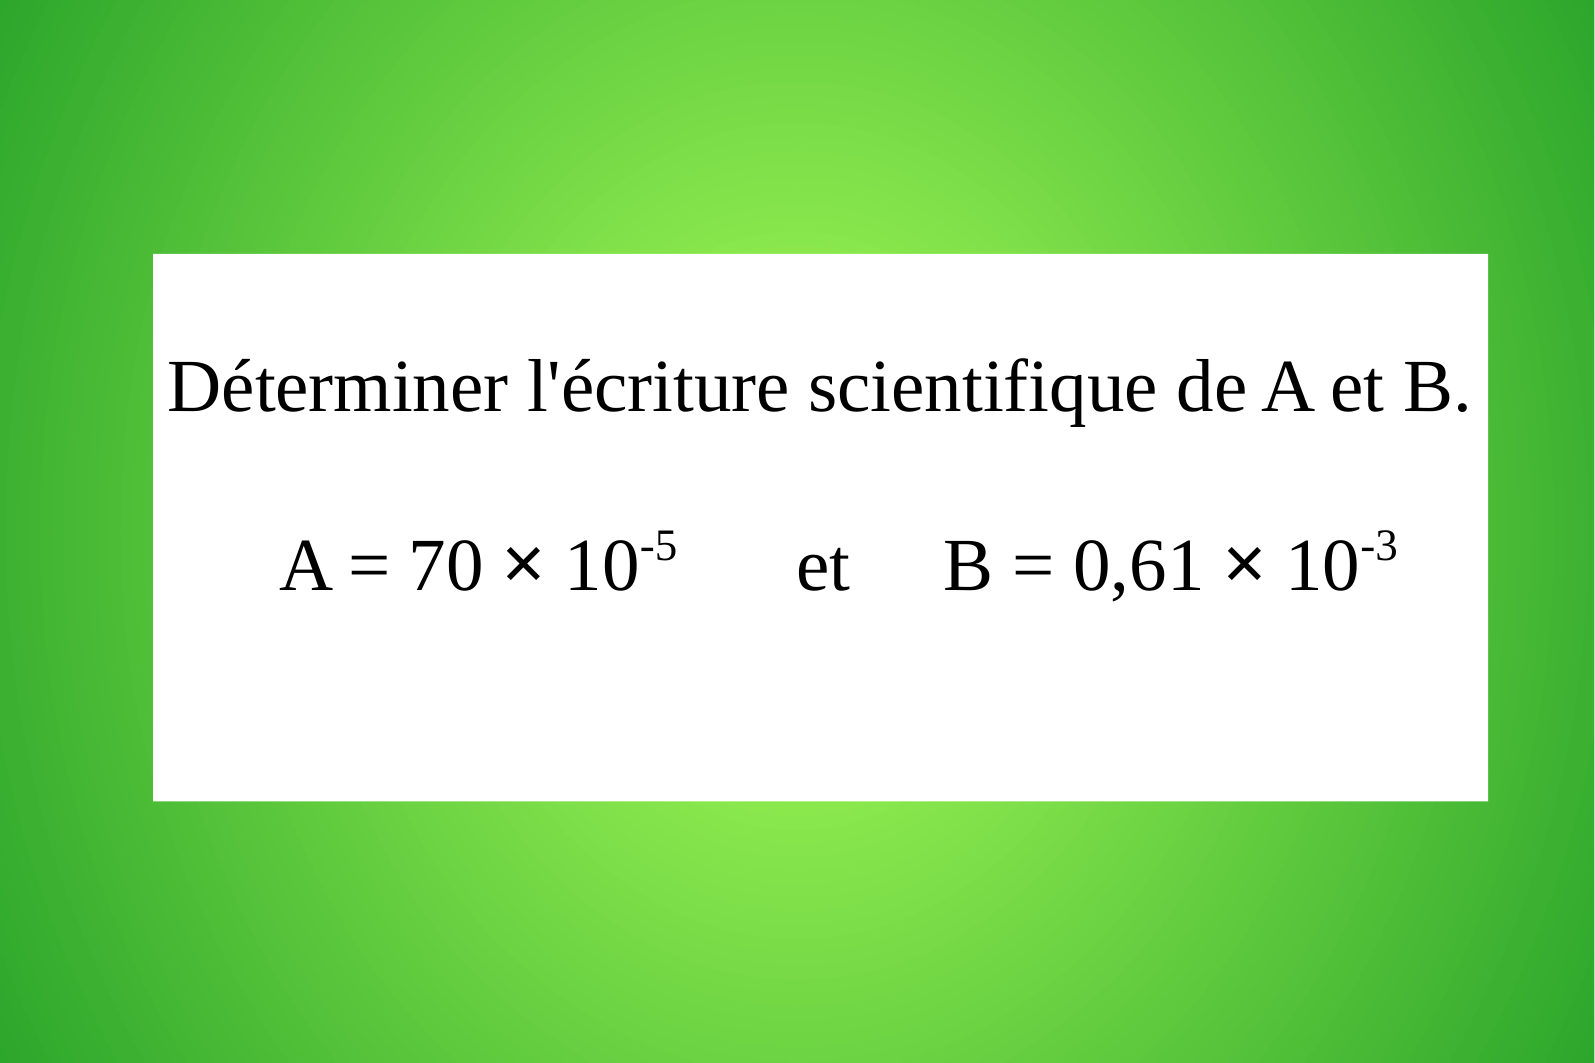

Déterminer l'écriture scientifique de A et B.
	A = 70 × 10-5 		et 		B = 0,61 × 10-3